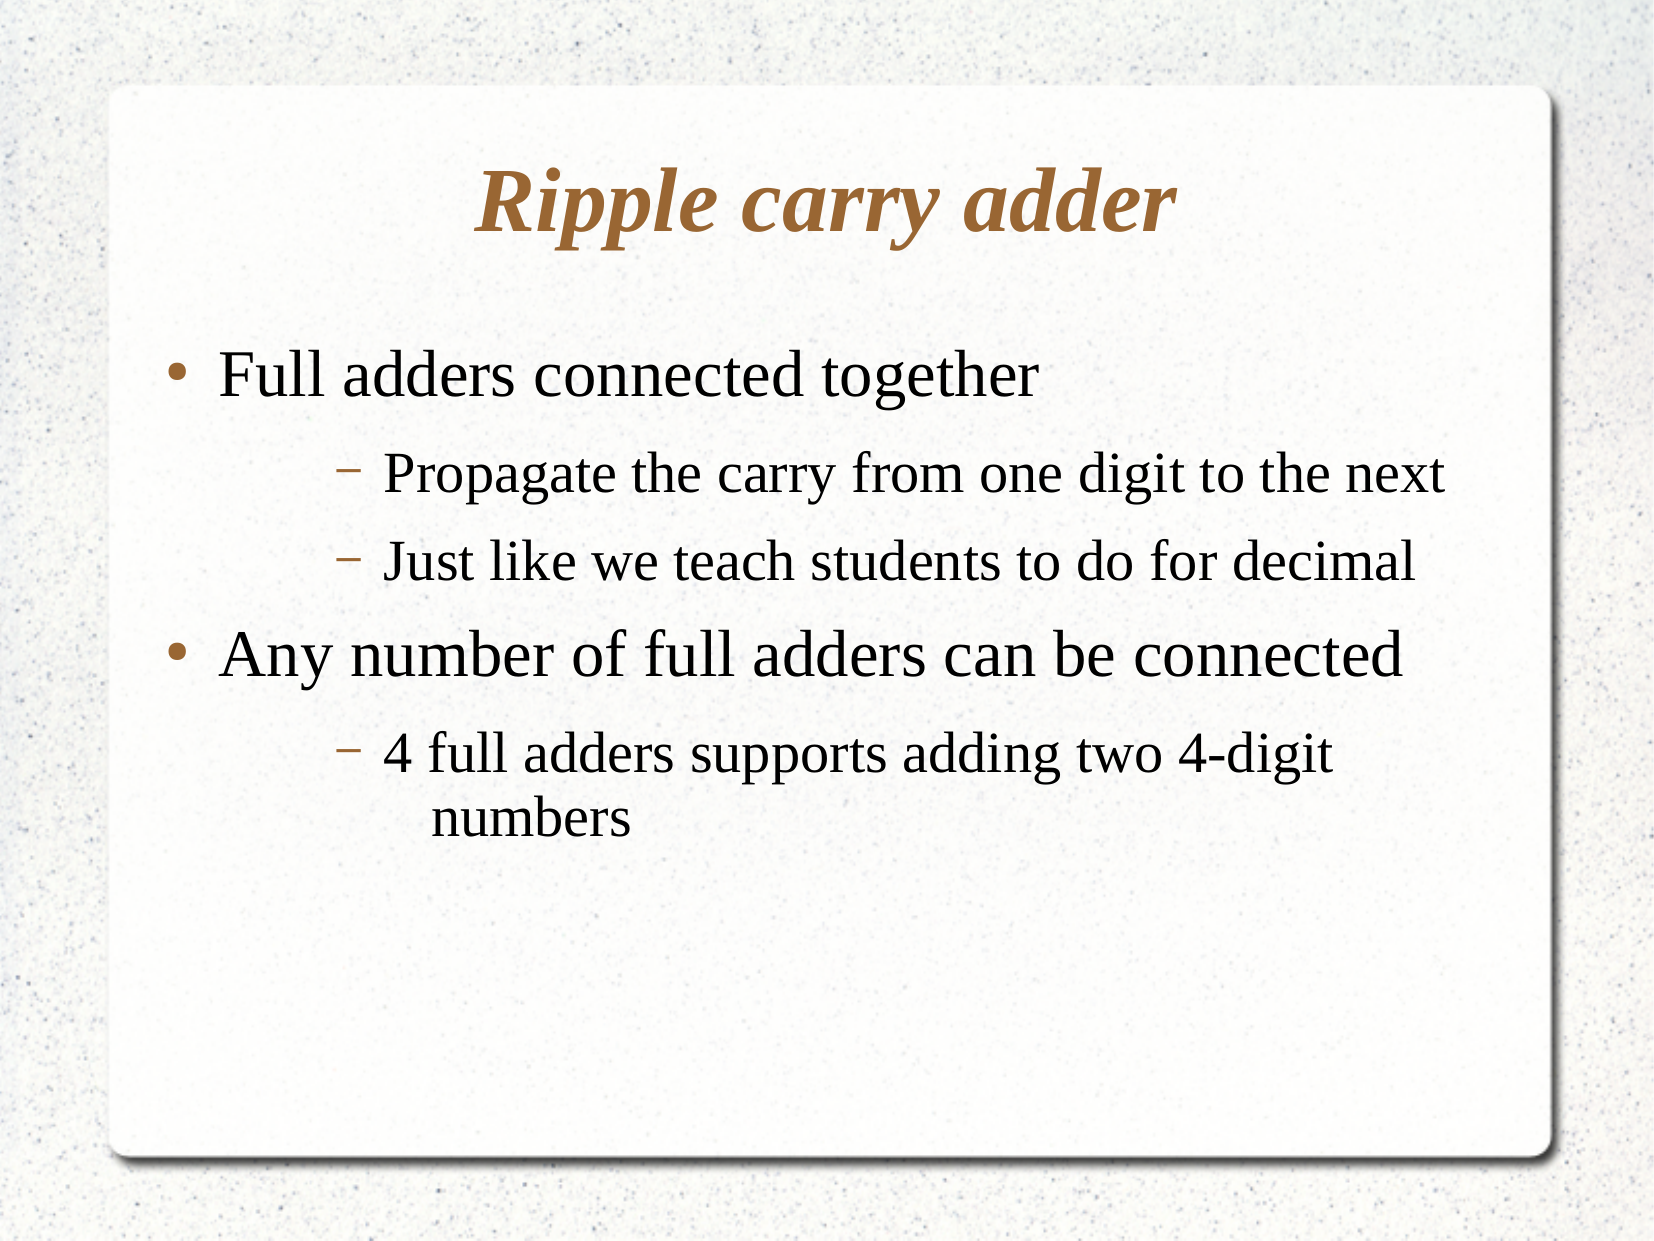

# Ripple carry adder
Full adders connected together
Propagate the carry from one digit to the next
Just like we teach students to do for decimal
Any number of full adders can be connected
4 full adders supports adding two 4-digit numbers